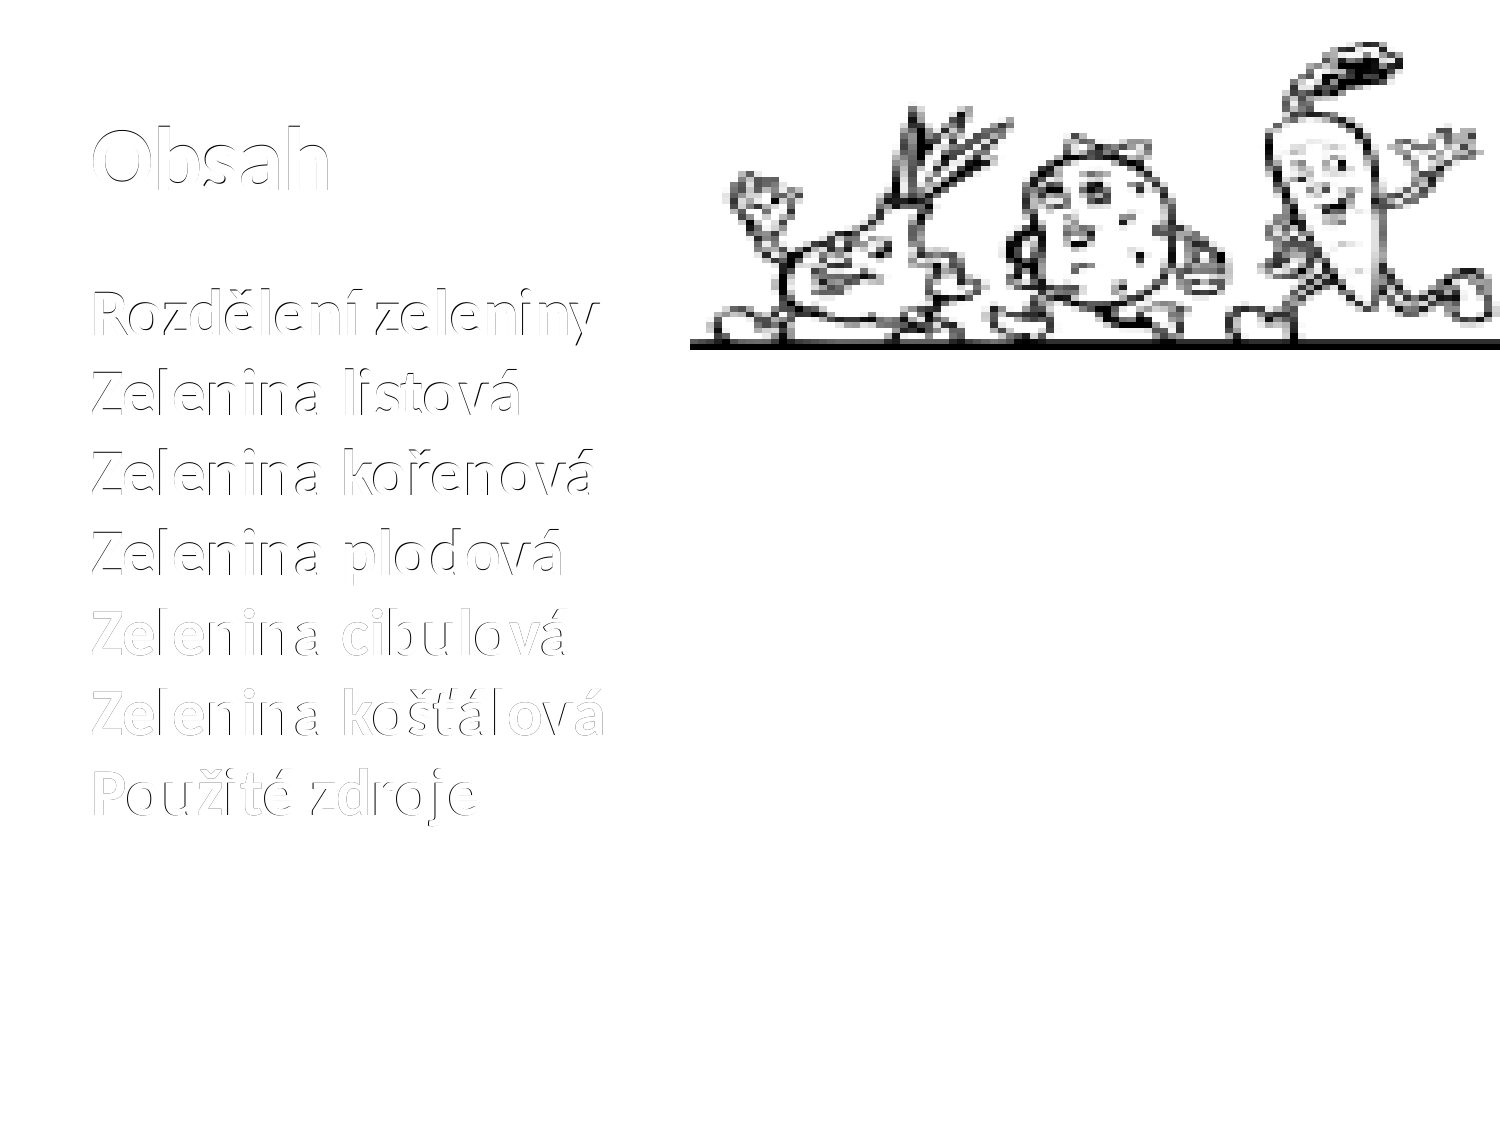

Obsah
Rozdělení zeleniny
Zelenina listová
Zelenina kořenová
Zelenina plodová
Zelenina cibulová
Zelenina košťálová
Použité zdroje